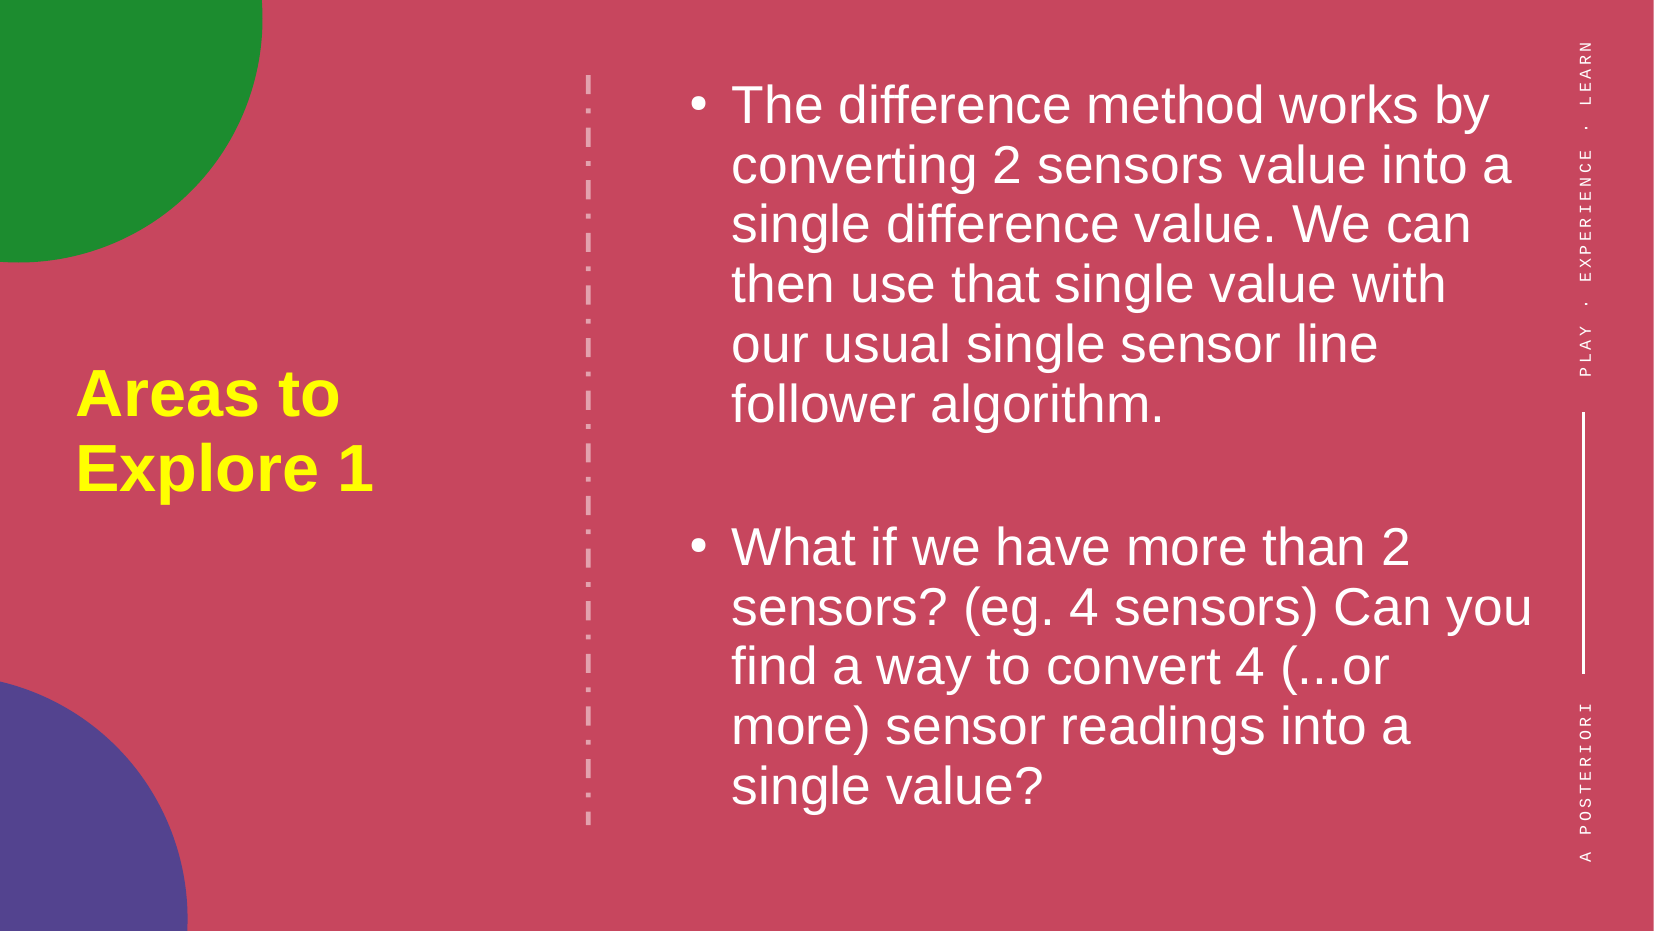

The difference method works by converting 2 sensors value into a single difference value. We can then use that single value with our usual single sensor line follower algorithm.
What if we have more than 2 sensors? (eg. 4 sensors) Can you find a way to convert 4 (...or more) sensor readings into a single value?
# Areas to Explore 1